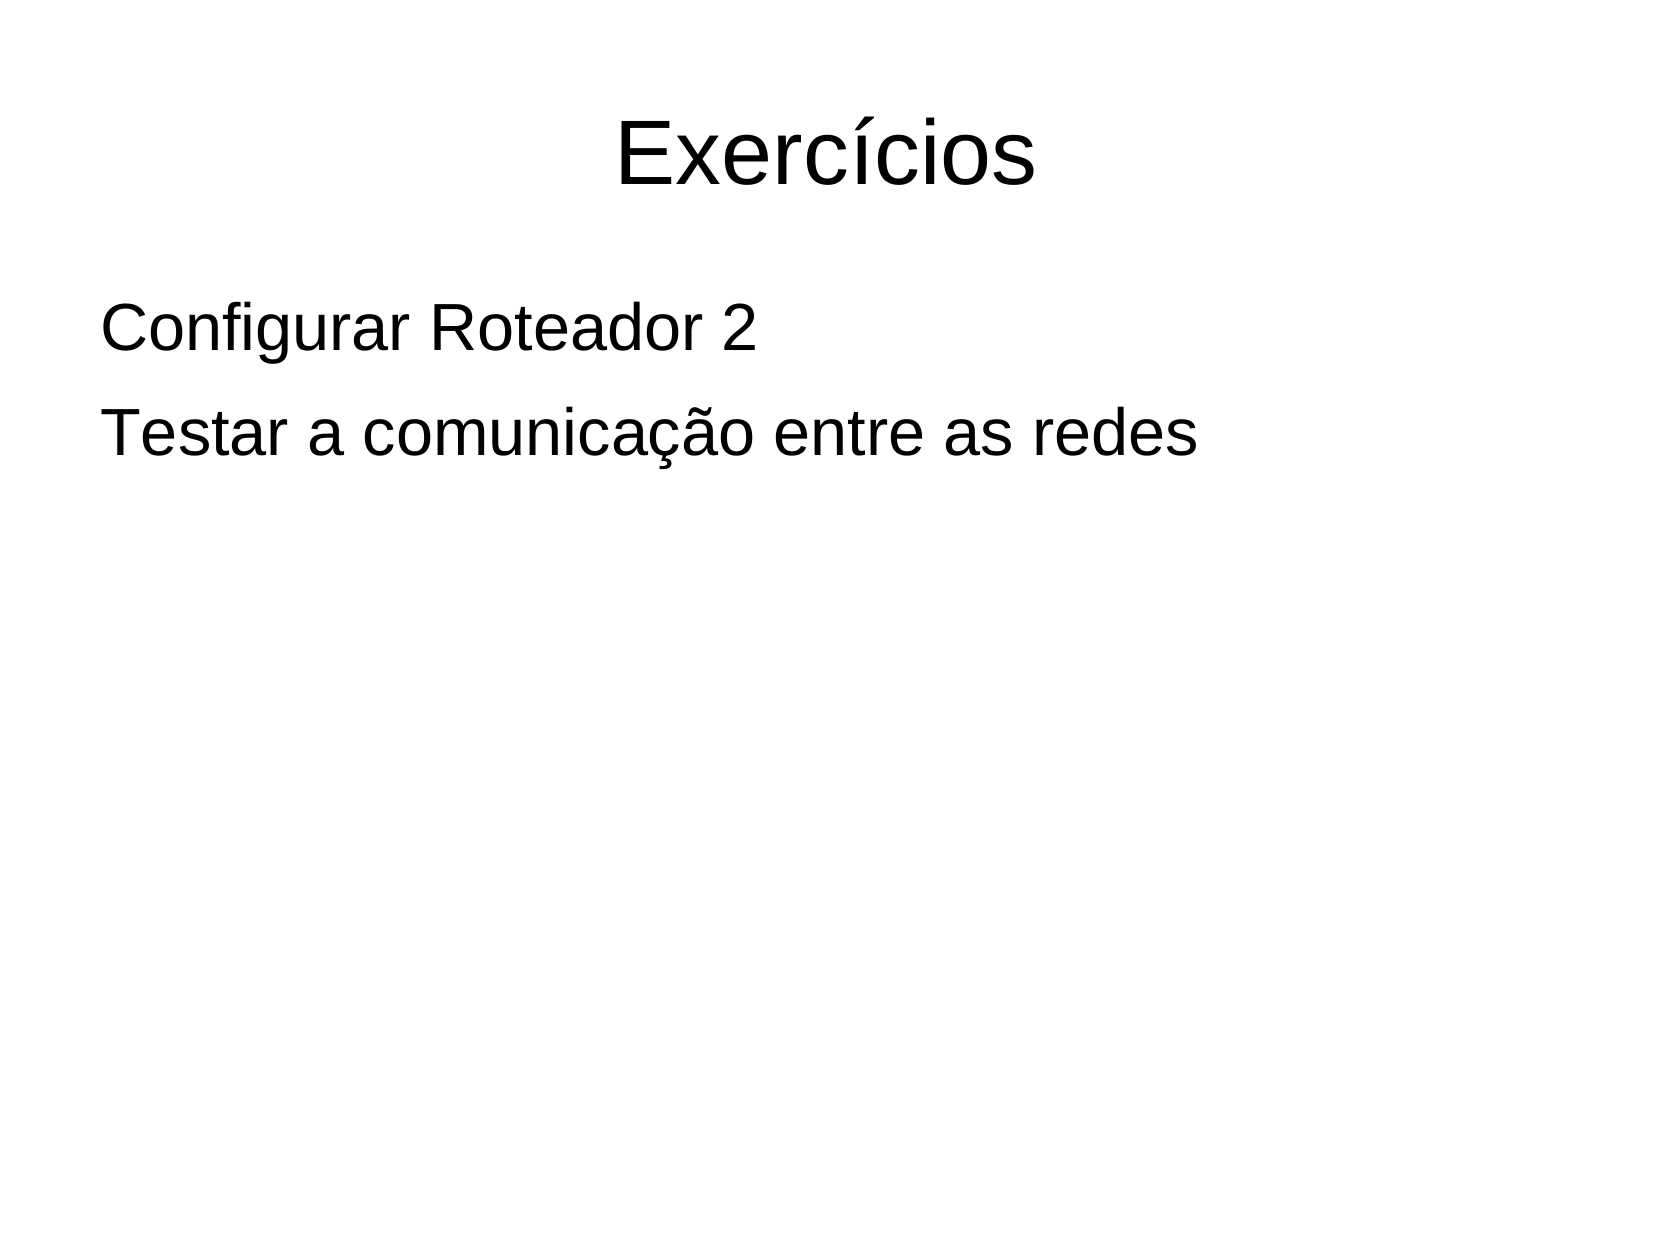

# Exercícios
Configurar Roteador 2
Testar a comunicação entre as redes